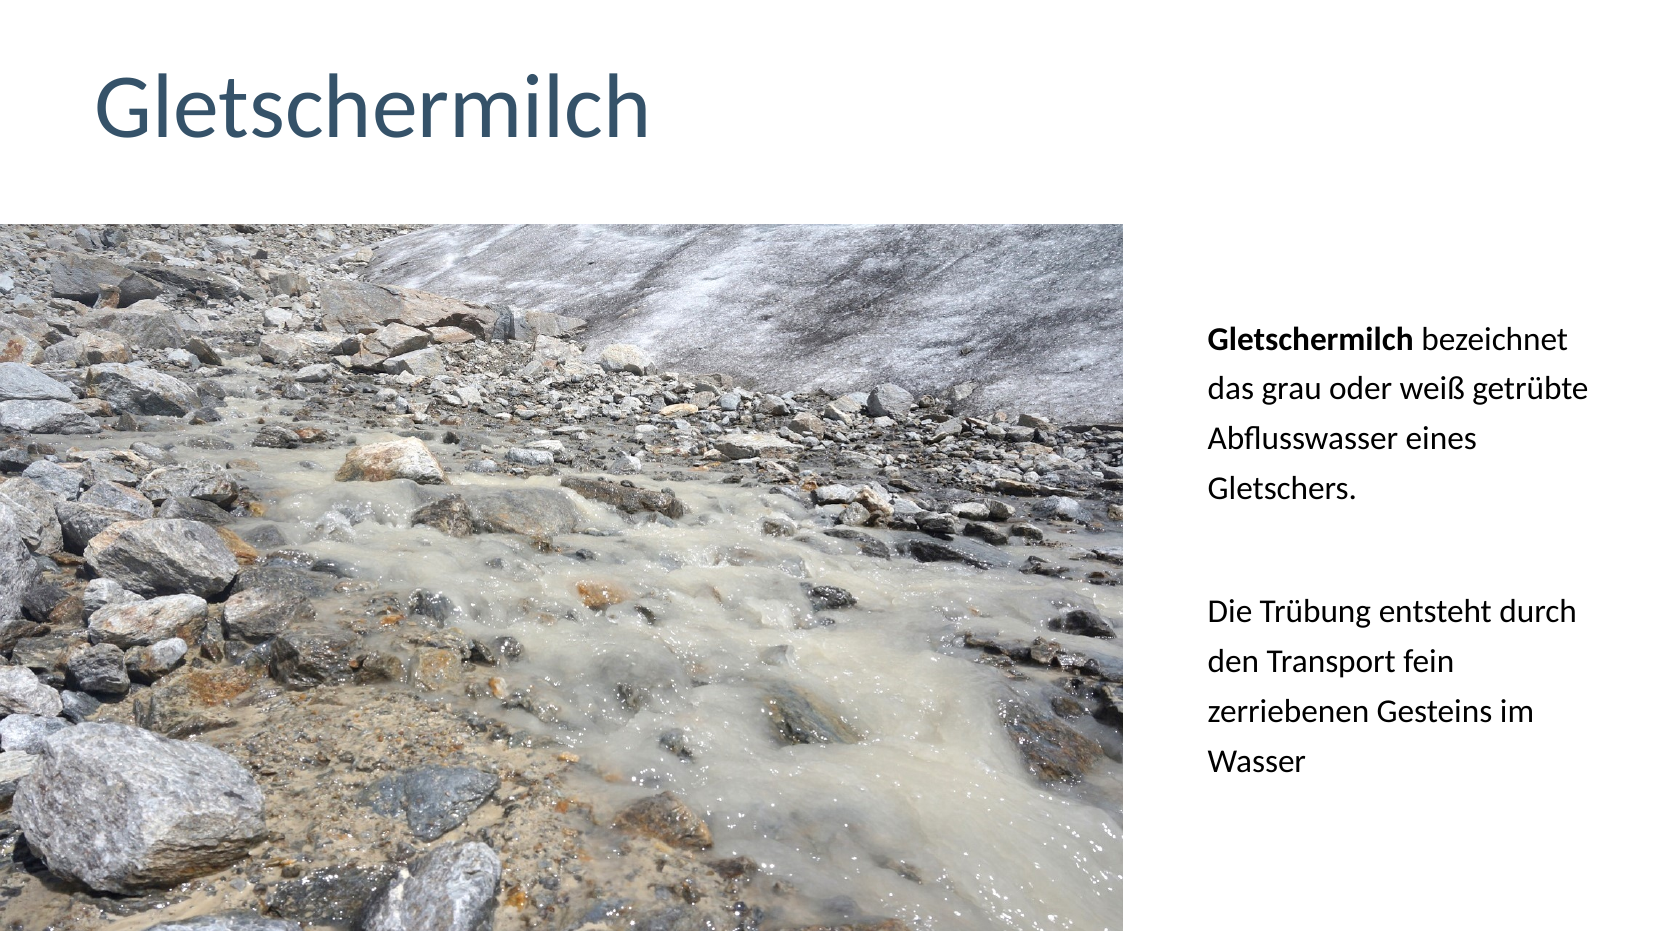

# Gletschermilch
Gletschermilch bezeichnet das grau oder weiß getrübte Abflusswasser eines Gletschers.
Die Trübung entsteht durch den Transport fein zerriebenen Gesteins im Wasser